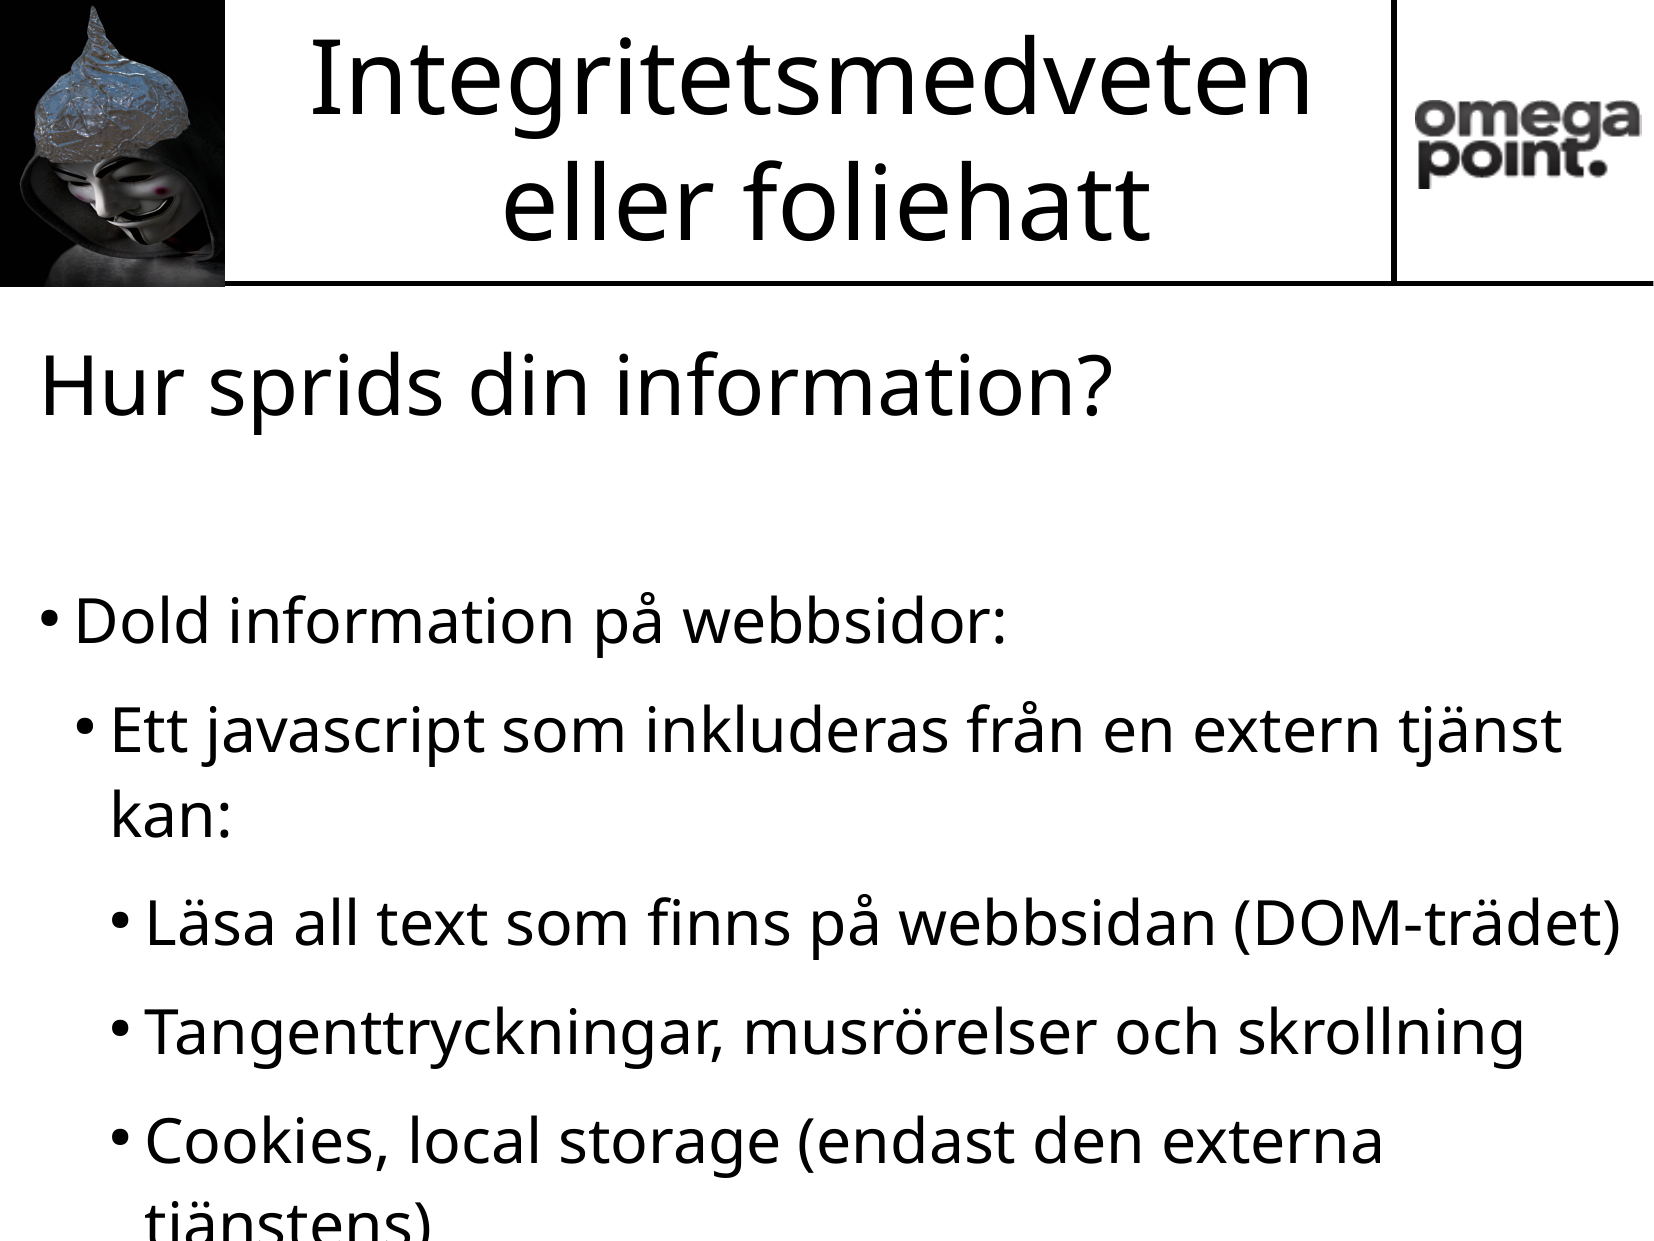

Integritetsmedveten
eller foliehatt
Hur sprids din information?
Dold information på webbsidor:
Ett javascript som inkluderas från en extern tjänst kan:
Läsa all text som finns på webbsidan (DOM-trädet)
Tangenttryckningar, musrörelser och skrollning
Cookies, local storage (endast den externa tjänstens)
Dessutom kan informationen ovan skickas iväg